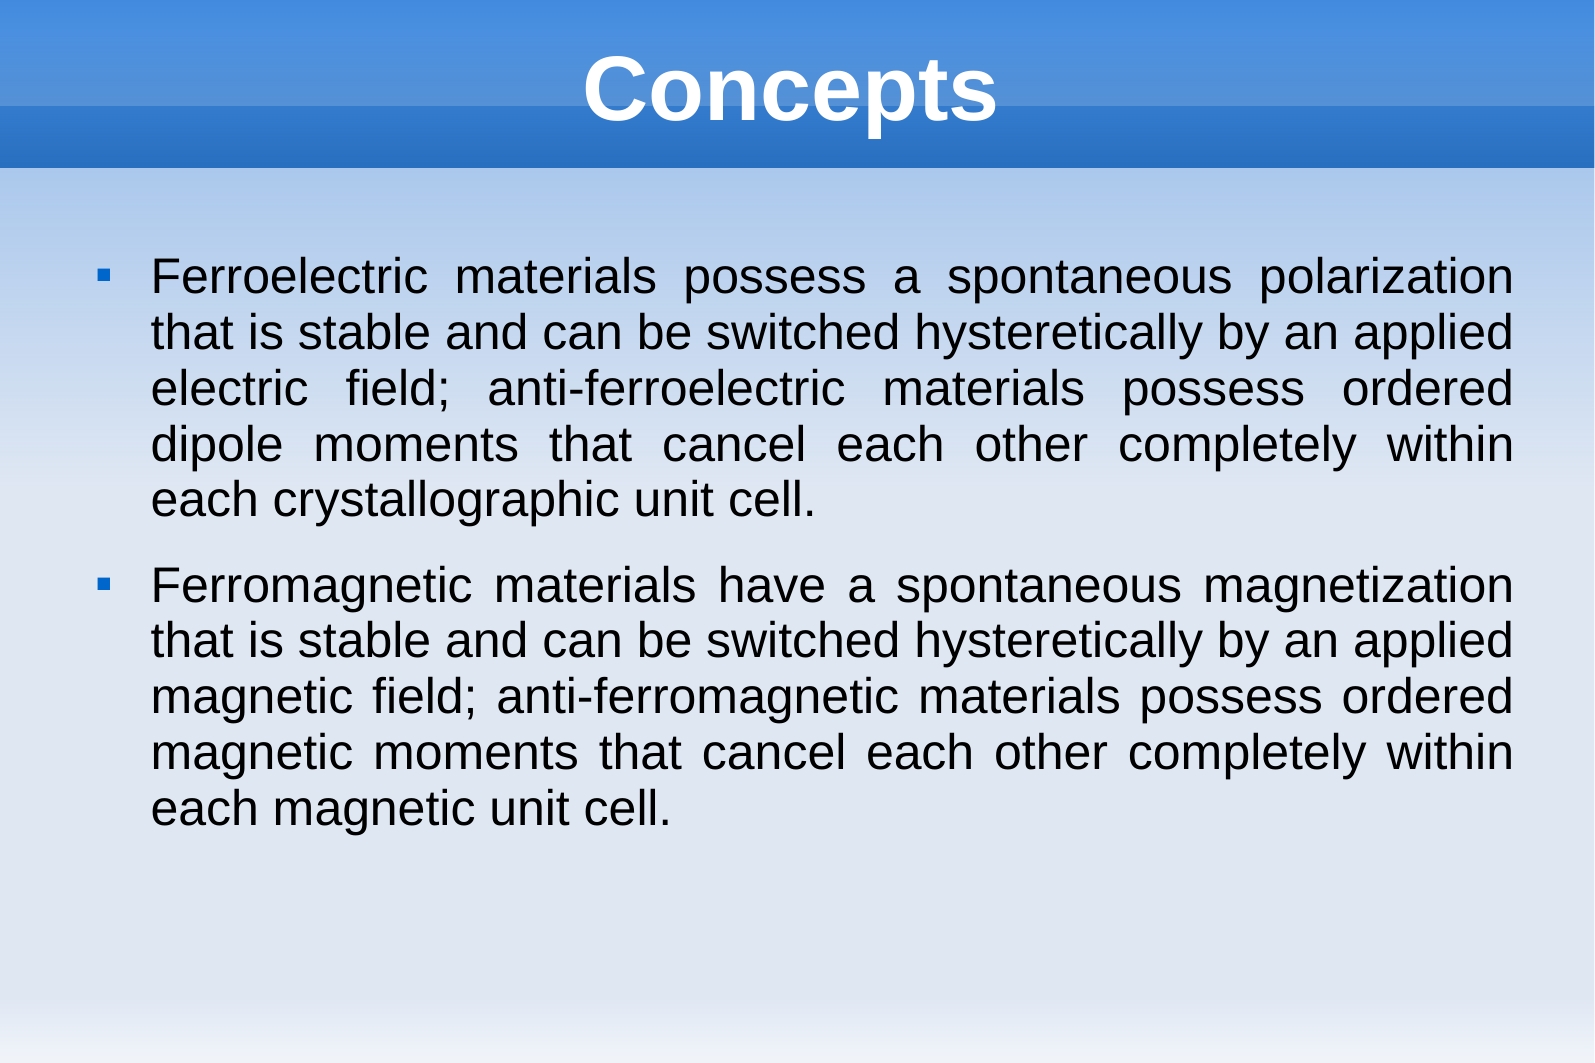

# Concepts
Ferroelectric materials possess a spontaneous polarization that is stable and can be switched hysteretically by an applied electric field; anti-ferroelectric materials possess ordered dipole moments that cancel each other completely within each crystallographic unit cell.
Ferromagnetic materials have a spontaneous magnetization that is stable and can be switched hysteretically by an applied magnetic field; anti-ferromagnetic materials possess ordered magnetic moments that cancel each other completely within each magnetic unit cell.